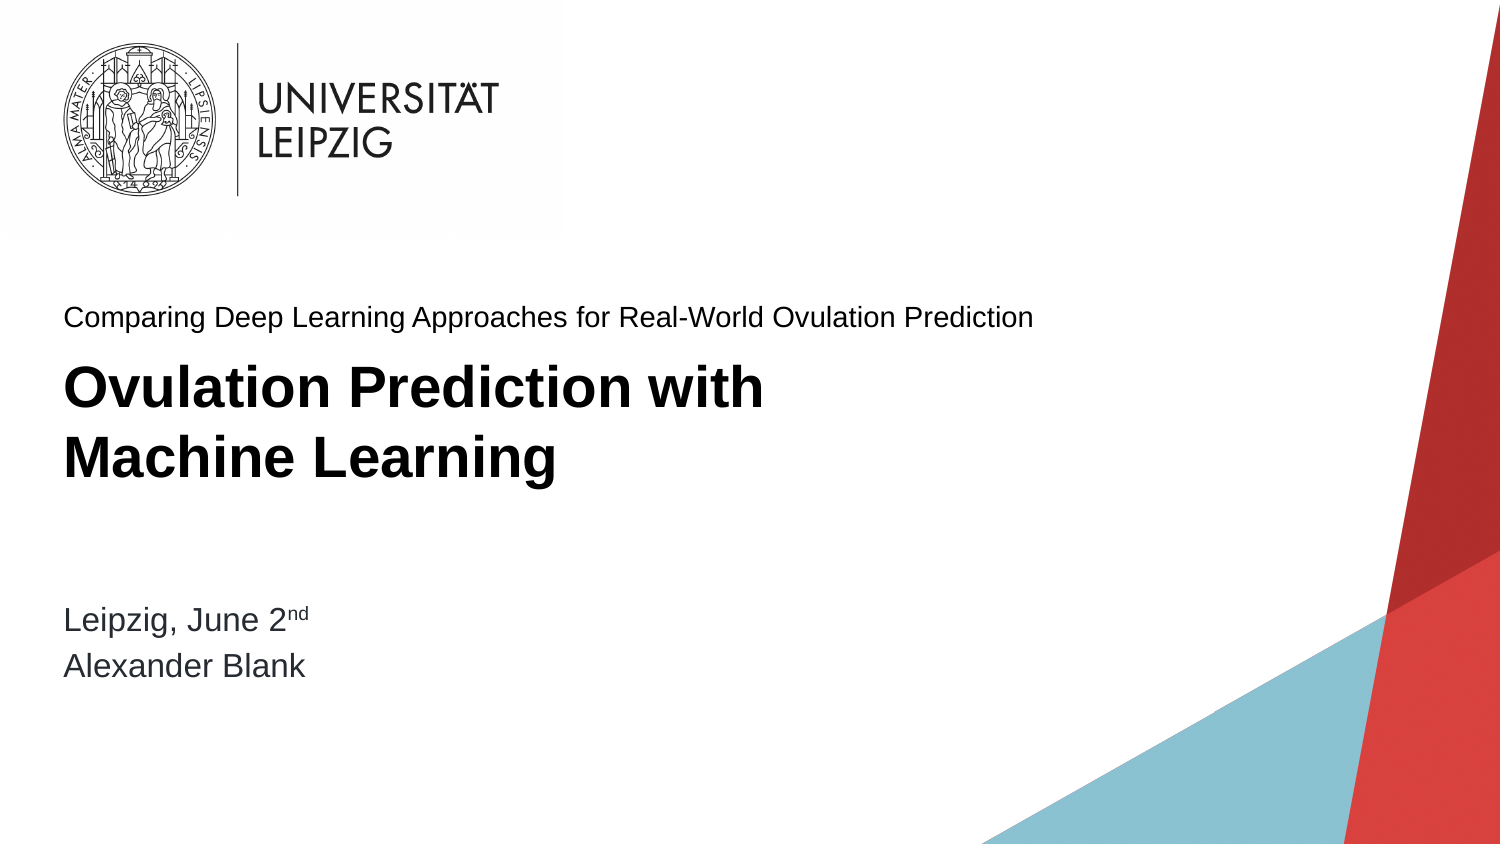

Comparing Deep Learning Approaches for Real-World Ovulation Prediction
# Ovulation Prediction with Machine Learning
Leipzig, June 2nd
Alexander Blank